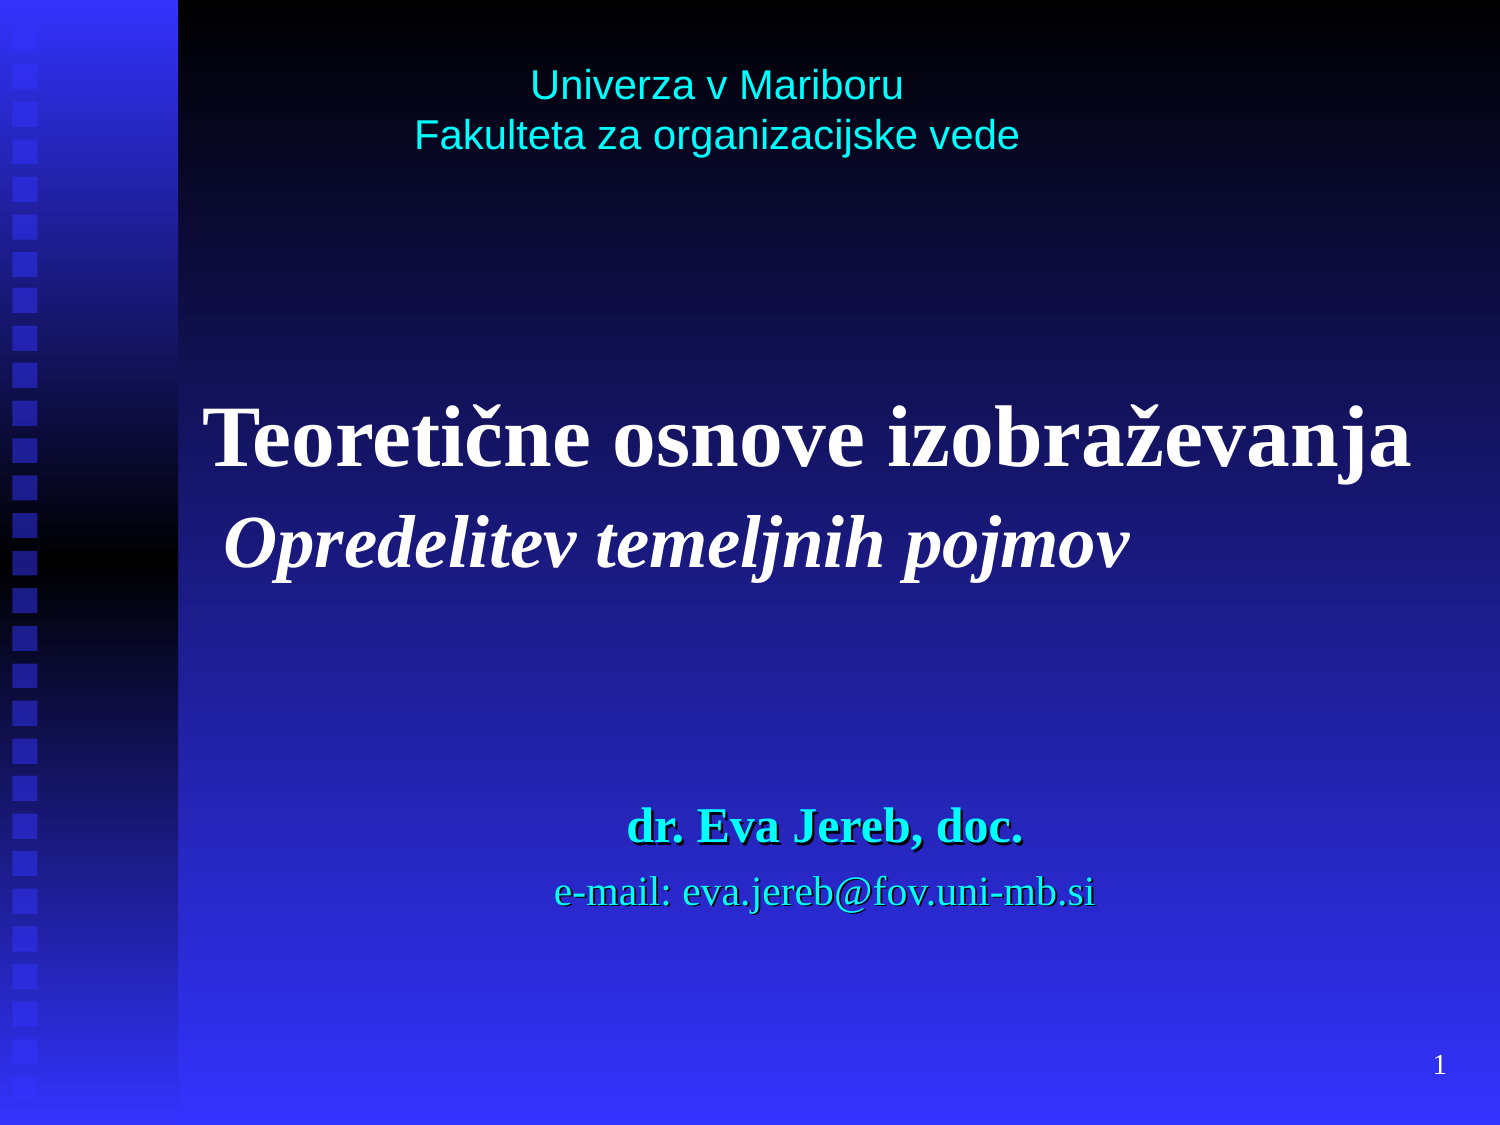

Univerza v Mariboru
Fakulteta za organizacijske vede
# Teoretične osnove izobraževanja Opredelitev temeljnih pojmov
dr. Eva Jereb, doc.
e-mail: eva.jereb@fov.uni-mb.si
1